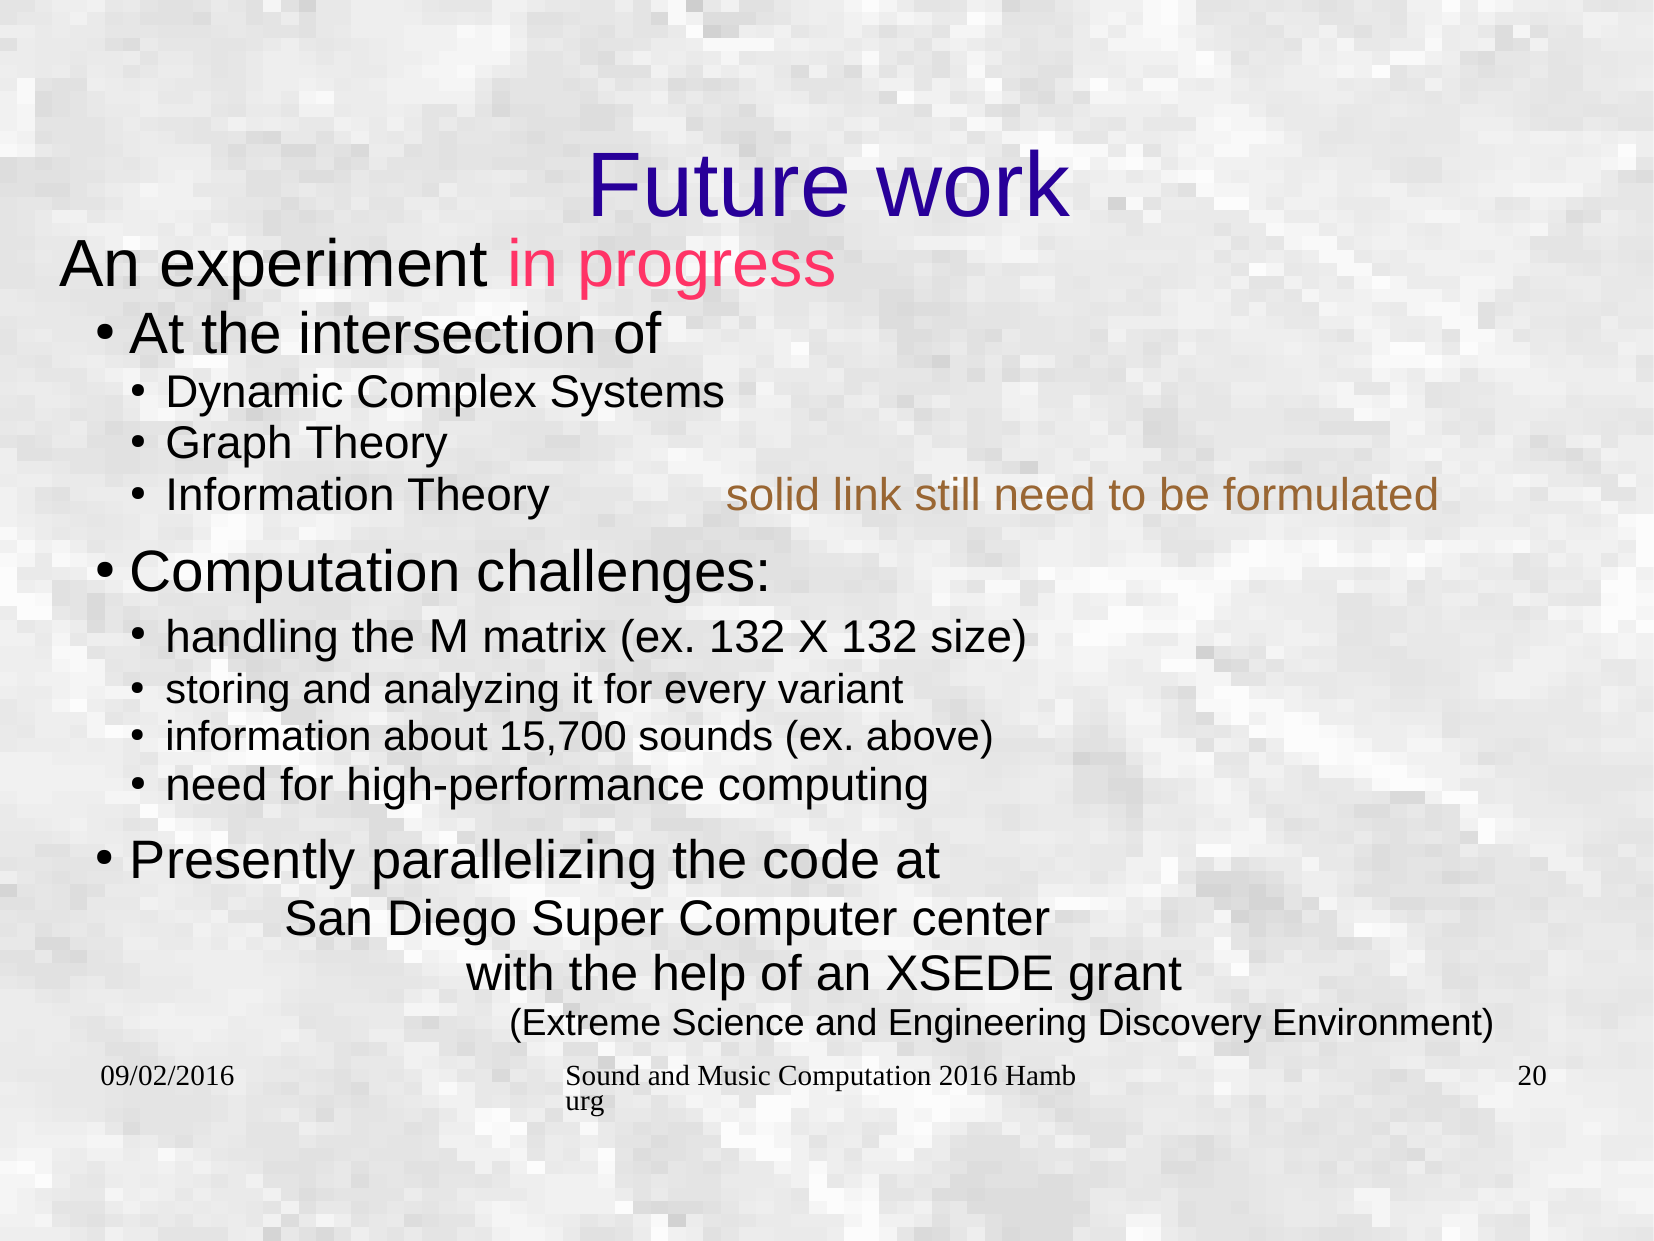

# Future work
An experiment in progress
At the intersection of
Dynamic Complex Systems
Graph Theory
Information Theory 			solid link still need to be formulated
Computation challenges:
handling the M matrix (ex. 132 X 132 size)
storing and analyzing it for every variant
information about 15,700 sounds (ex. above)
need for high-performance computing
Presently parallelizing the code at
			San Diego Super Computer center
			 with the help of an XSEDE grant
 						(Extreme Science and Engineering Discovery Environment)
09/02/2016
Sound and Music Computation 2016 Hamburg
20